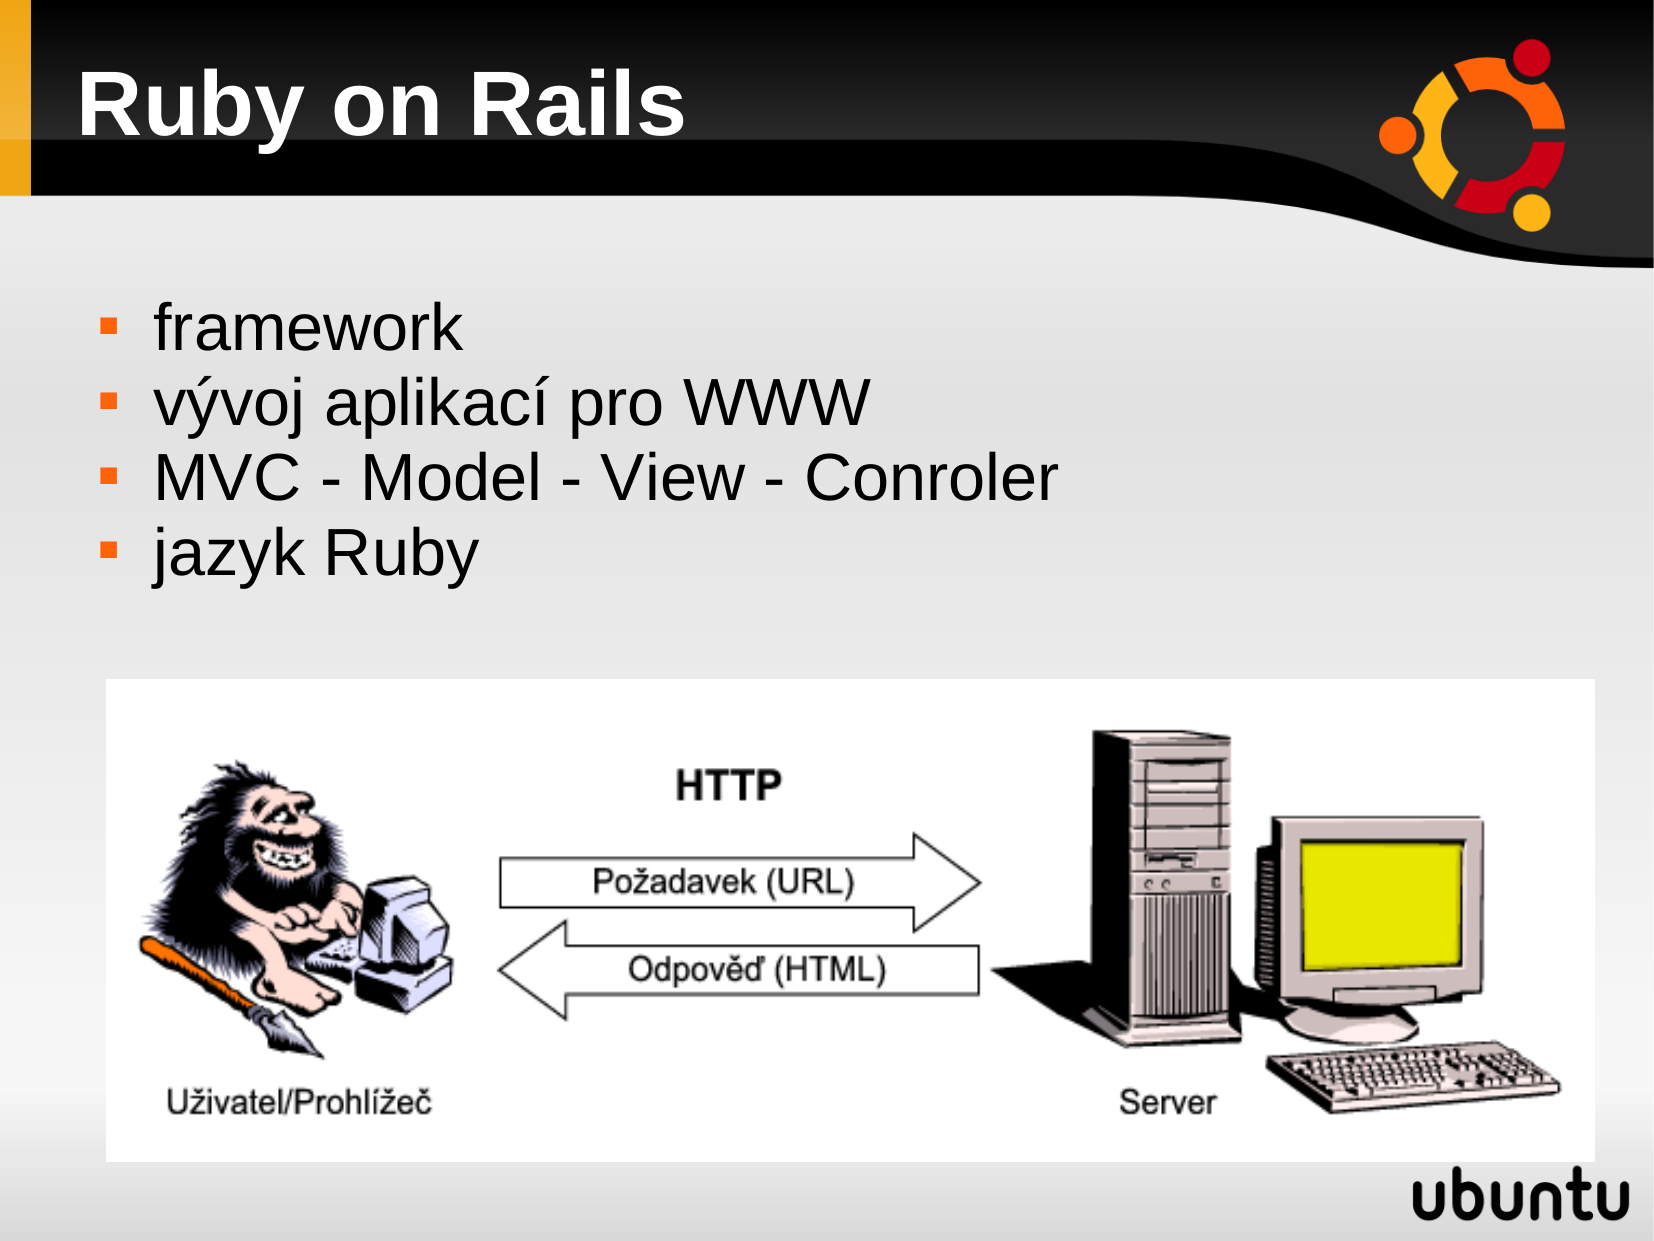

# Ruby on Rails
framework
vývoj aplikací pro WWW
MVC - Model - View - Conroler
jazyk Ruby